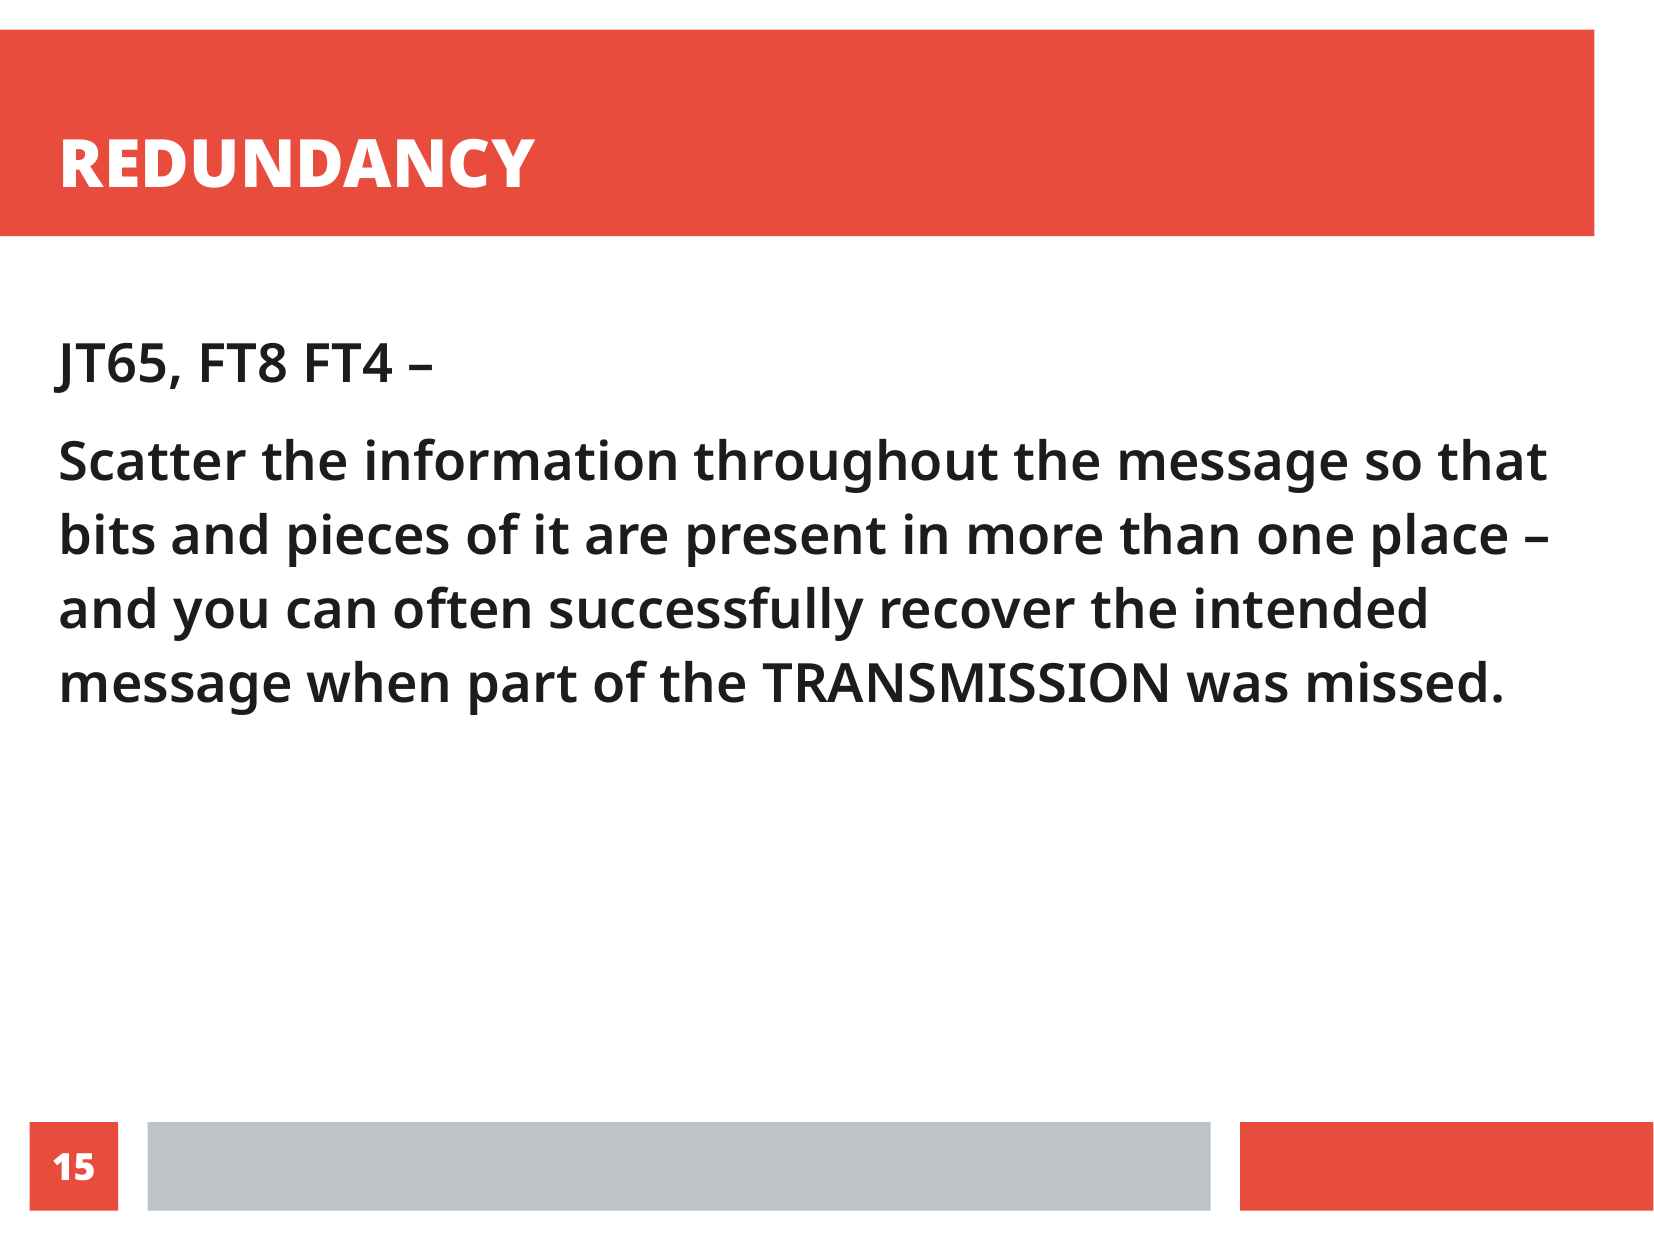

# REDUNDANCY
JT65, FT8 FT4 –
Scatter the information throughout the message so that bits and pieces of it are present in more than one place – and you can often successfully recover the intended message when part of the TRANSMISSION was missed.
15